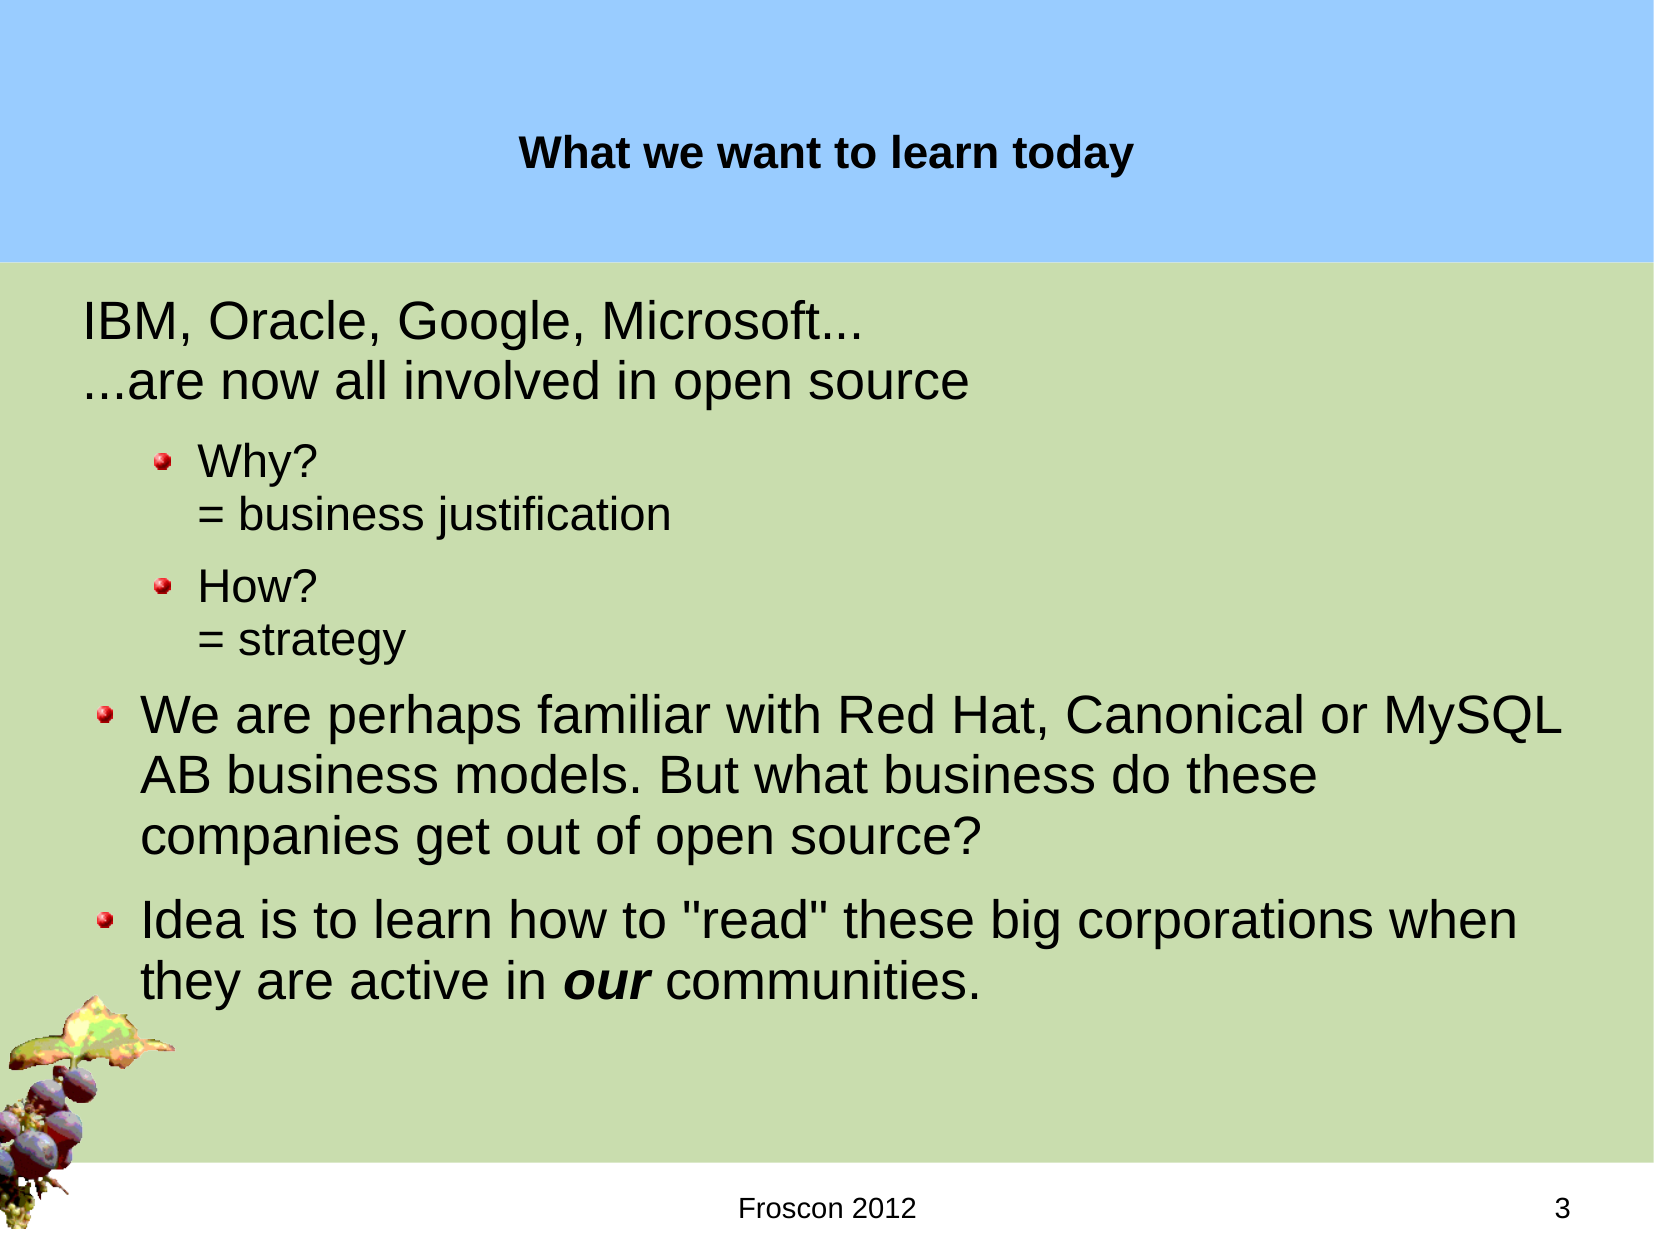

# What we want to learn today
IBM, Oracle, Google, Microsoft...
...are now all involved in open source
Why?
= business justification
How?
= strategy
We are perhaps familiar with Red Hat, Canonical or MySQL AB business models. But what business do these companies get out of open source?
Idea is to learn how to "read" these big corporations when they are active in our communities.
Froscon 2012
3